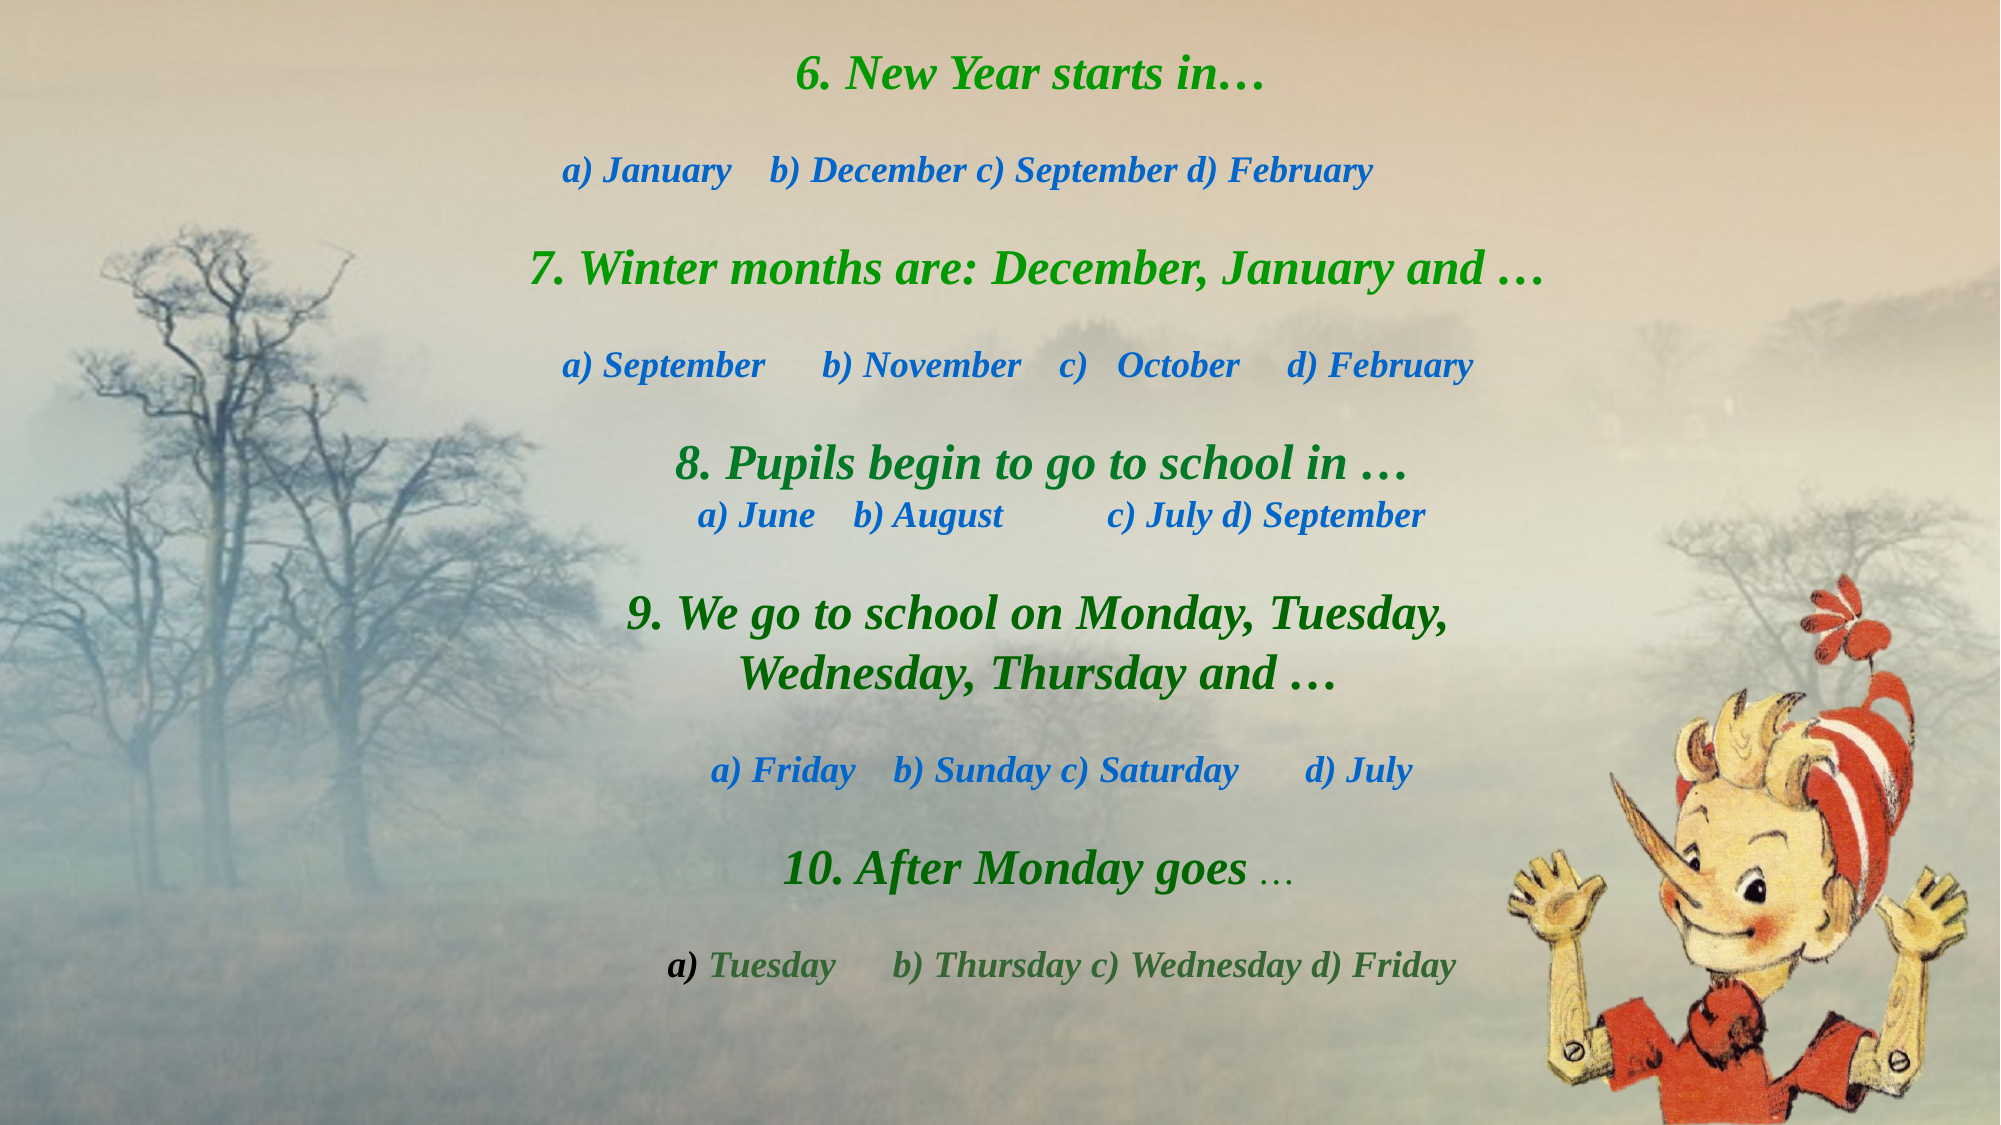

6. New Year starts in…
 a) January b) December c) September d) February
7. Winter months are: December, January and …
 a) September b) November c) October d) February
 8. Pupils begin to go to school in …
 a) June b) August c) July d) September
9. We go to school on Monday, Tuesday, Wednesday, Thursday and …
 a) Friday b) Sunday c) Saturday d) July
10. After Monday goes …
 a) Tuesday b) Thursday c) Wednesday d) Friday